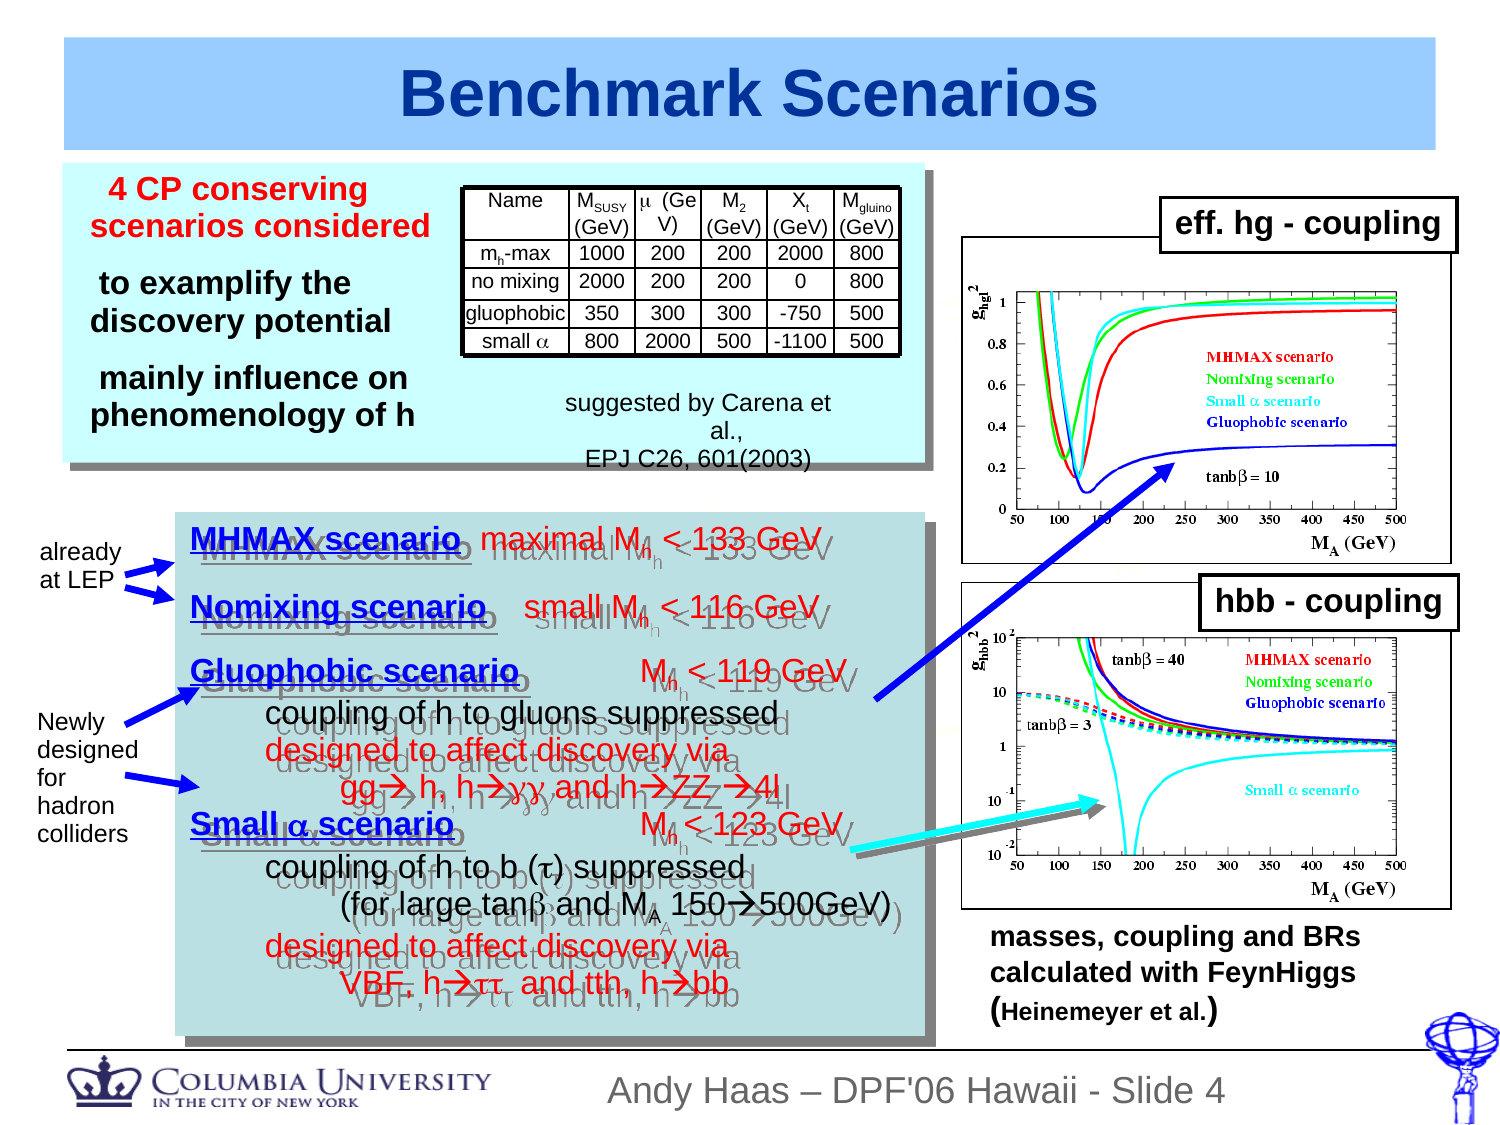

#
Benchmark Scenarios
 4 CP conserving scenarios considered
 to examplify the discovery potential
 mainly influence on phenomenology of h
Name
MSUSY (GeV)
(GeV)
M2 (GeV)
Xt (GeV)
Mgluino (GeV)
mh-max
1000
200
200
2000
800
no mixing
2000
200
200
0
800
gluophobic
350
300
300
-750
500
small 
800
2000
500
-1100
500
eff. hg - coupling
suggested by Carena et al.,
EPJ C26, 601(2003)
MHMAX scenario maximal Mh < 133 GeV
Nomixing scenario small Mh < 116 GeV
Gluophobic scenario 	Mh < 119 GeV
coupling of h to gluons suppressed
designed to affect discovery via
gg h, h and hZZ 4l
Small  scenario 	Mh < 123 GeV
coupling of h to b () suppressed
(for large tan and MA 150500GeV)
designed to affect discovery via
VBF, hand tth, hbb
already
at LEP
hbb - coupling
Newly
designed
for
hadron
colliders
masses, coupling and BRs calculated with FeynHiggs (Heinemeyer et al.)